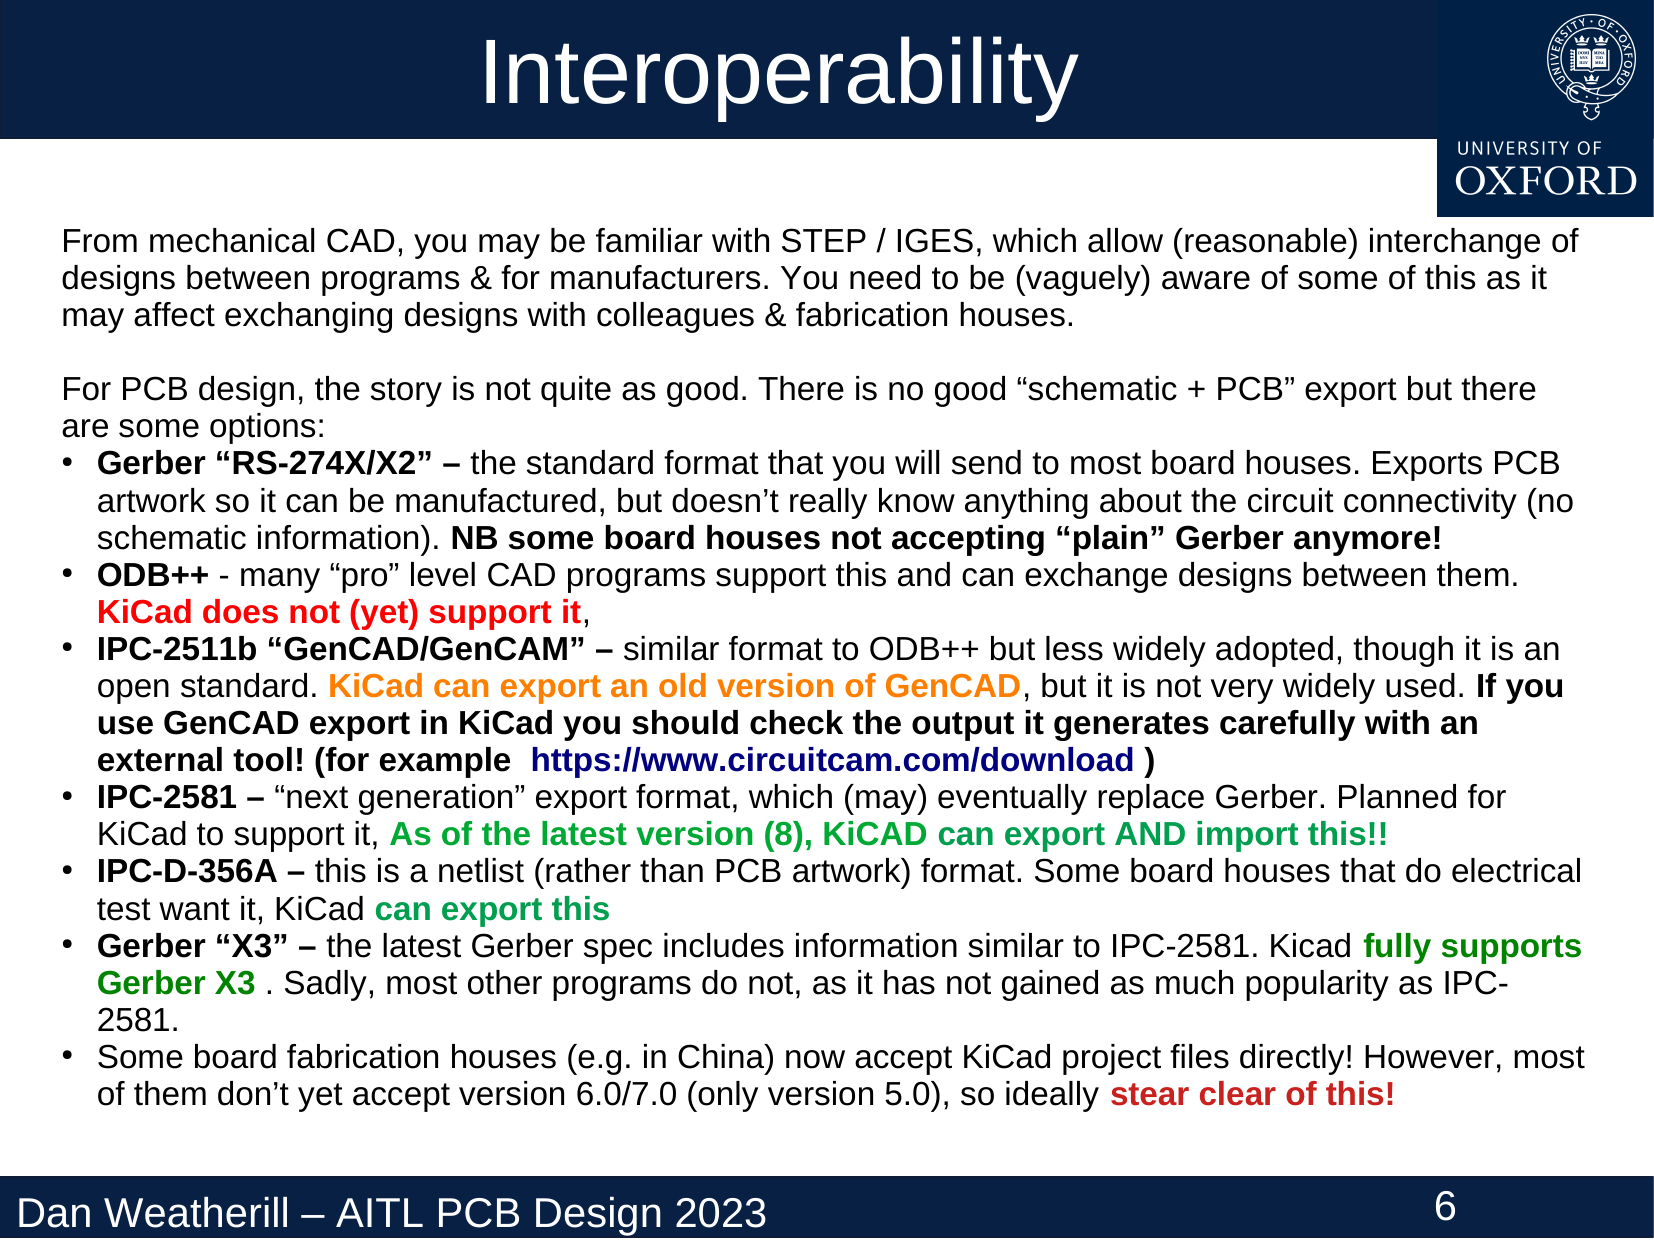

# Interoperability
From mechanical CAD, you may be familiar with STEP / IGES, which allow (reasonable) interchange of designs between programs & for manufacturers. You need to be (vaguely) aware of some of this as it may affect exchanging designs with colleagues & fabrication houses.
For PCB design, the story is not quite as good. There is no good “schematic + PCB” export but there are some options:
Gerber “RS-274X/X2” – the standard format that you will send to most board houses. Exports PCB artwork so it can be manufactured, but doesn’t really know anything about the circuit connectivity (no schematic information). NB some board houses not accepting “plain” Gerber anymore!
ODB++ - many “pro” level CAD programs support this and can exchange designs between them. KiCad does not (yet) support it,
IPC-2511b “GenCAD/GenCAM” – similar format to ODB++ but less widely adopted, though it is an open standard. KiCad can export an old version of GenCAD, but it is not very widely used. If you use GenCAD export in KiCad you should check the output it generates carefully with an external tool! (for example https://www.circuitcam.com/download )
IPC-2581 – “next generation” export format, which (may) eventually replace Gerber. Planned for KiCad to support it, As of the latest version (8), KiCAD can export AND import this!!
IPC-D-356A – this is a netlist (rather than PCB artwork) format. Some board houses that do electrical test want it, KiCad can export this
Gerber “X3” – the latest Gerber spec includes information similar to IPC-2581. Kicad fully supports Gerber X3 . Sadly, most other programs do not, as it has not gained as much popularity as IPC-2581.
Some board fabrication houses (e.g. in China) now accept KiCad project files directly! However, most of them don’t yet accept version 6.0/7.0 (only version 5.0), so ideally stear clear of this!